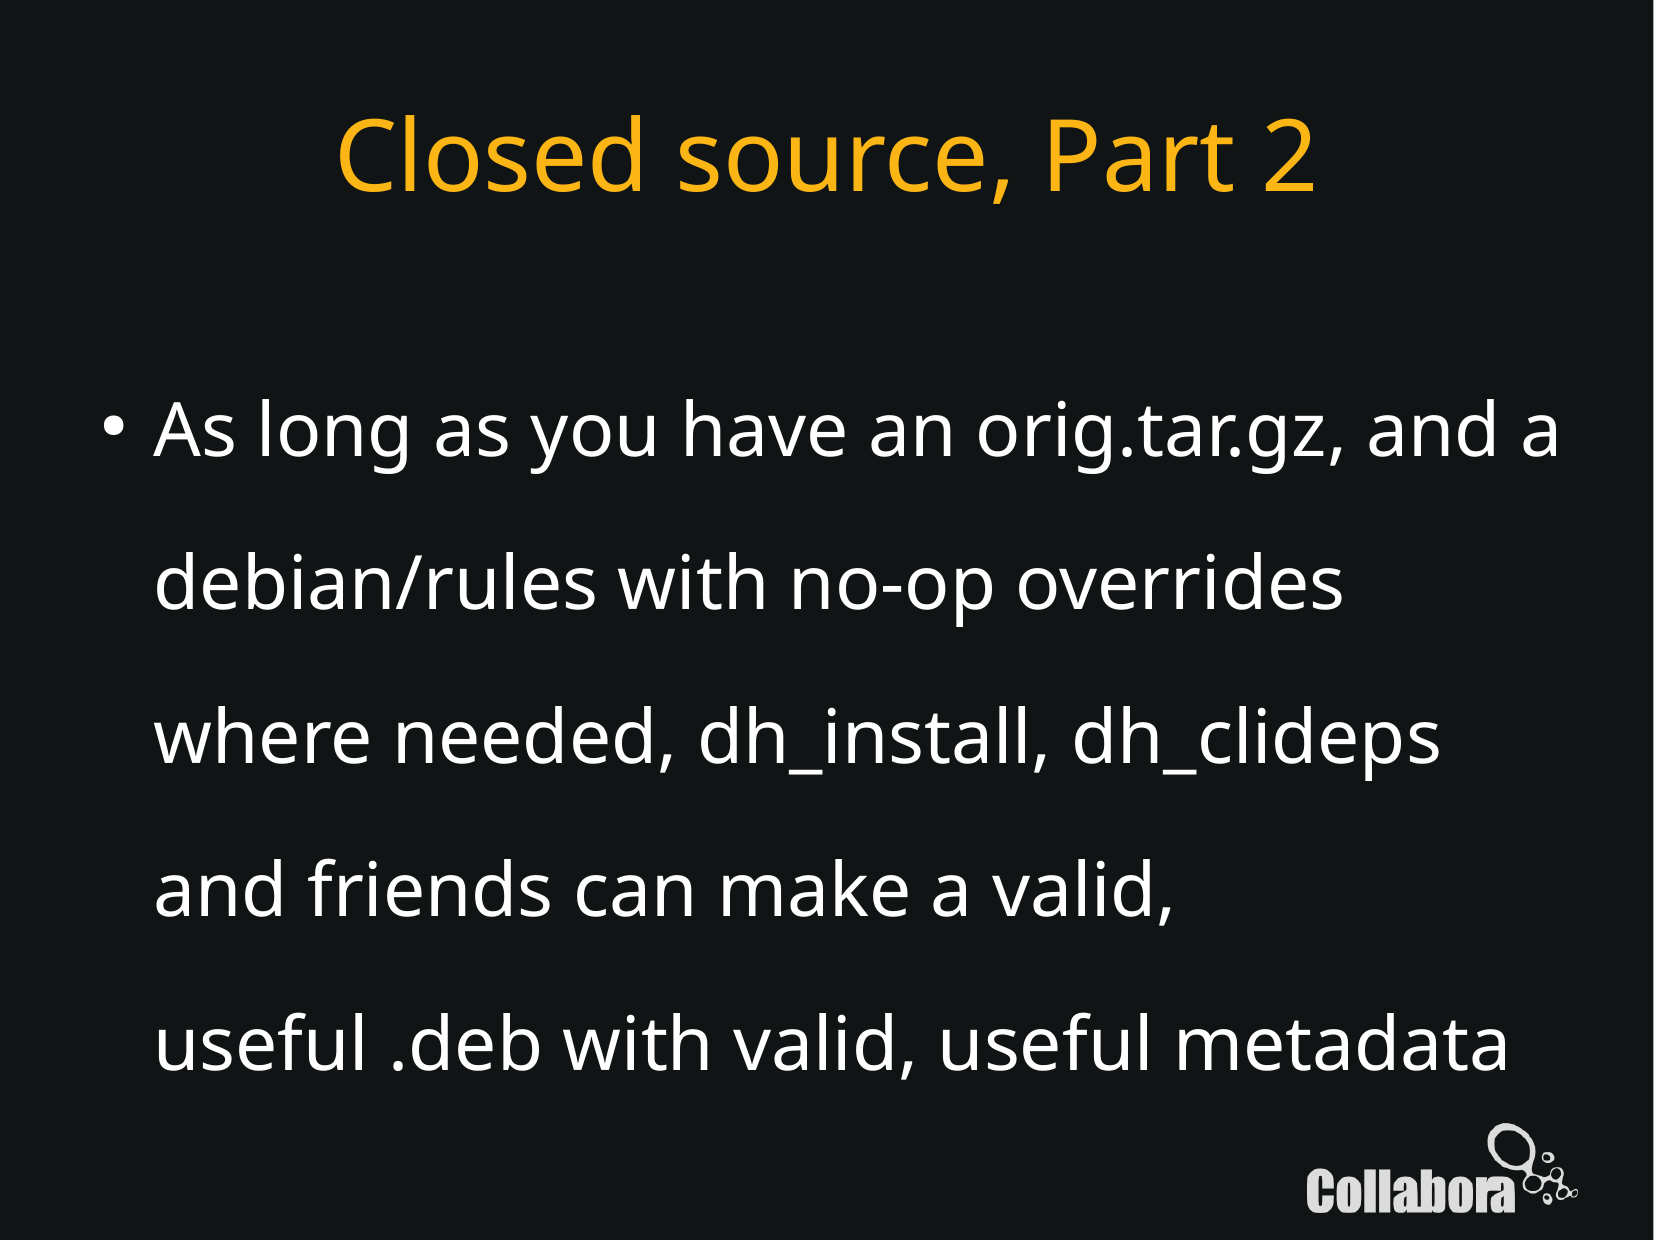

# Closed source, Part 2
As long as you have an orig.tar.gz, and a debian/rules with no-op overrides where needed, dh_install, dh_clideps and friends can make a valid, useful .deb with valid, useful metadata